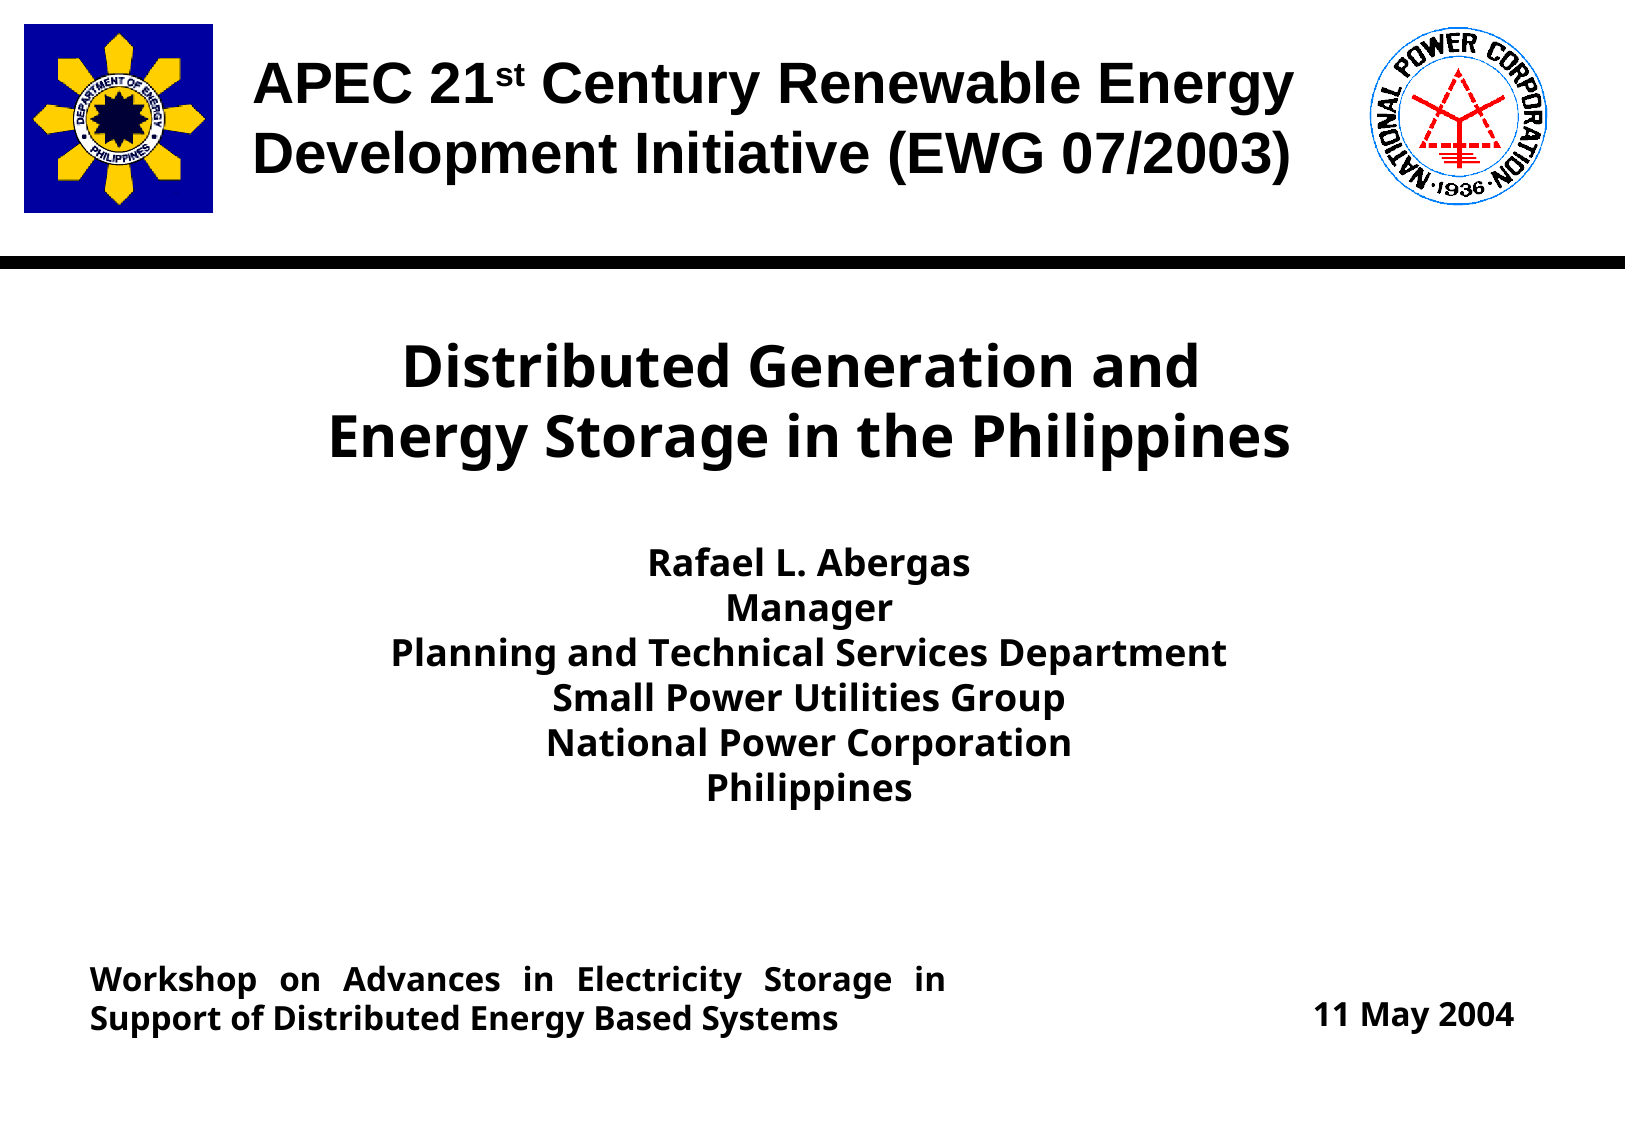

APEC 21st Century Renewable Energy Development Initiative (EWG 07/2003)
# Distributed Generation and Energy Storage in the Philippines Rafael L. Abergas Manager Planning and Technical Services Department Small Power Utilities Group National Power Corporation Philippines
Workshop on Advances in Electricity Storage in Support of Distributed Energy Based Systems
11 May 2004
1